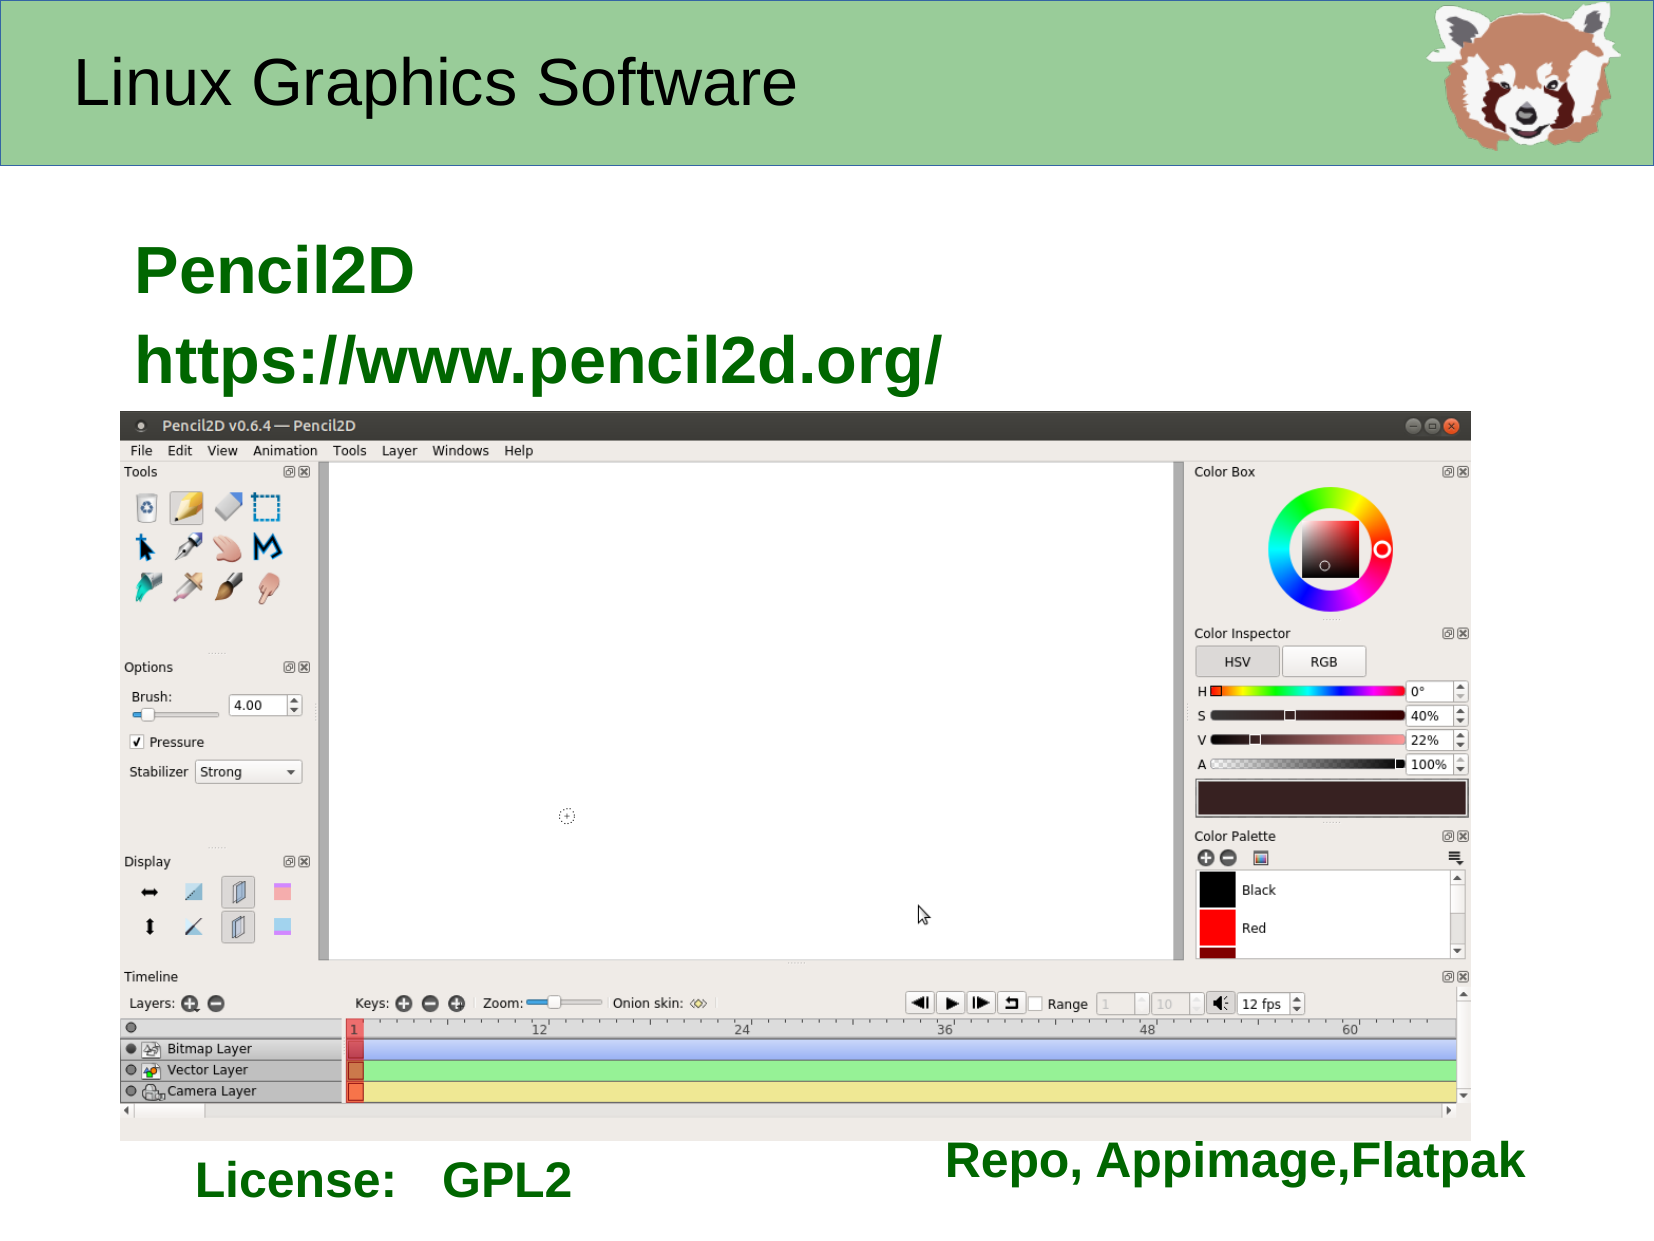

# Linux Graphics Software
Pencil2D
https://www.pencil2d.org/
Repo, Appimage,Flatpak
License:
GPL2